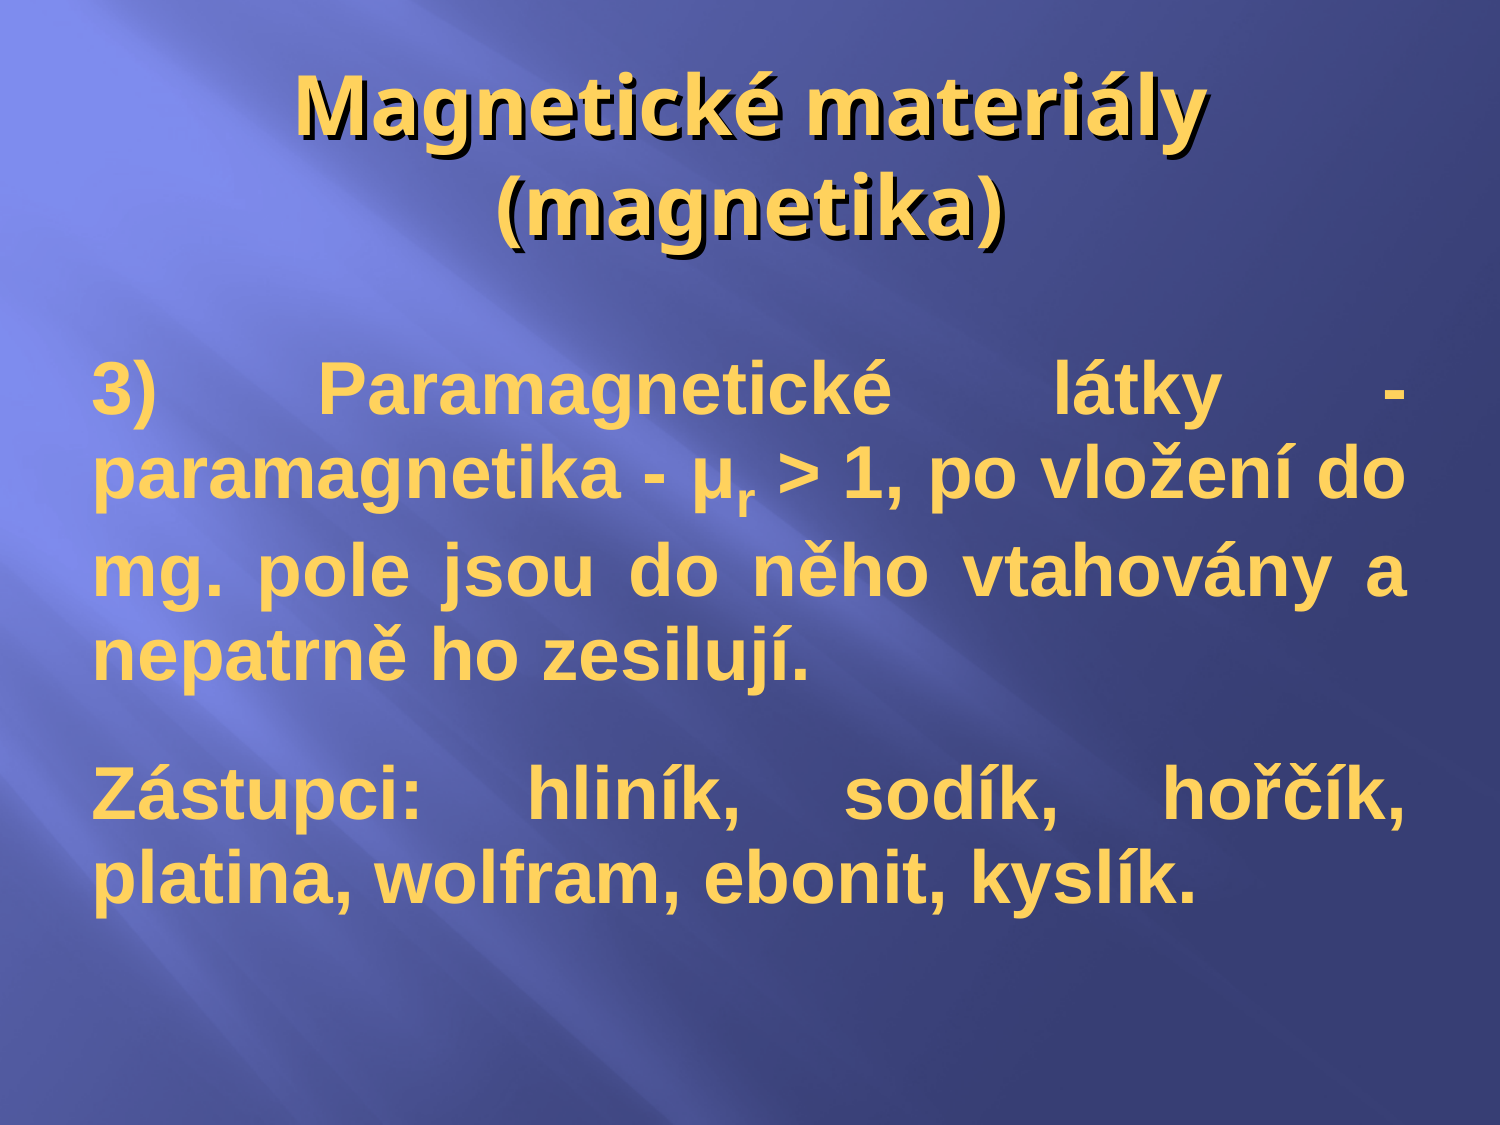

# Magnetické materiály (magnetika)
3) Paramagnetické látky - paramagnetika - μr > 1, po vložení do mg. pole jsou do něho  vtahovány a nepatrně ho zesilují.
Zástupci: hliník, sodík, hořčík, platina, wolfram, ebonit, kyslík.